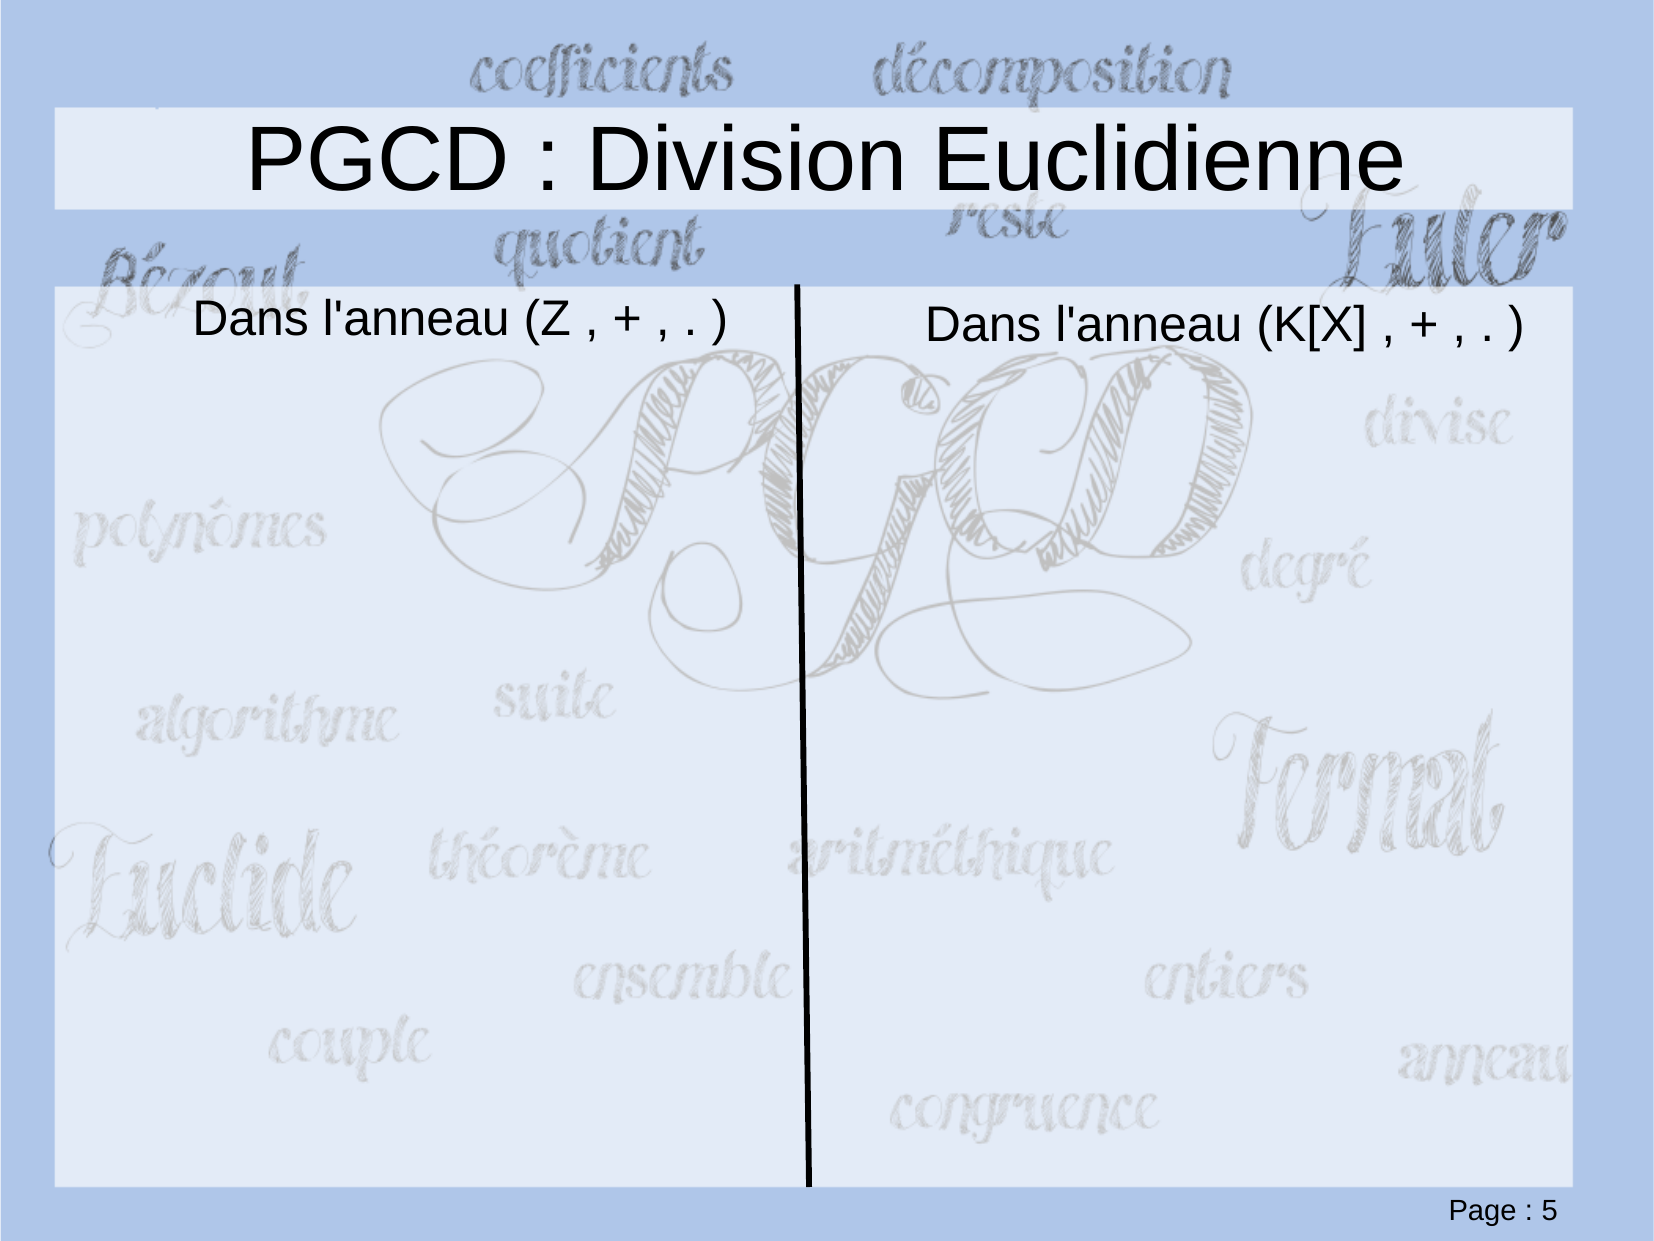

# PGCD : Division Euclidienne
Dans l'anneau (Z , + , . )
Dans l'anneau (K[X] , + , . )